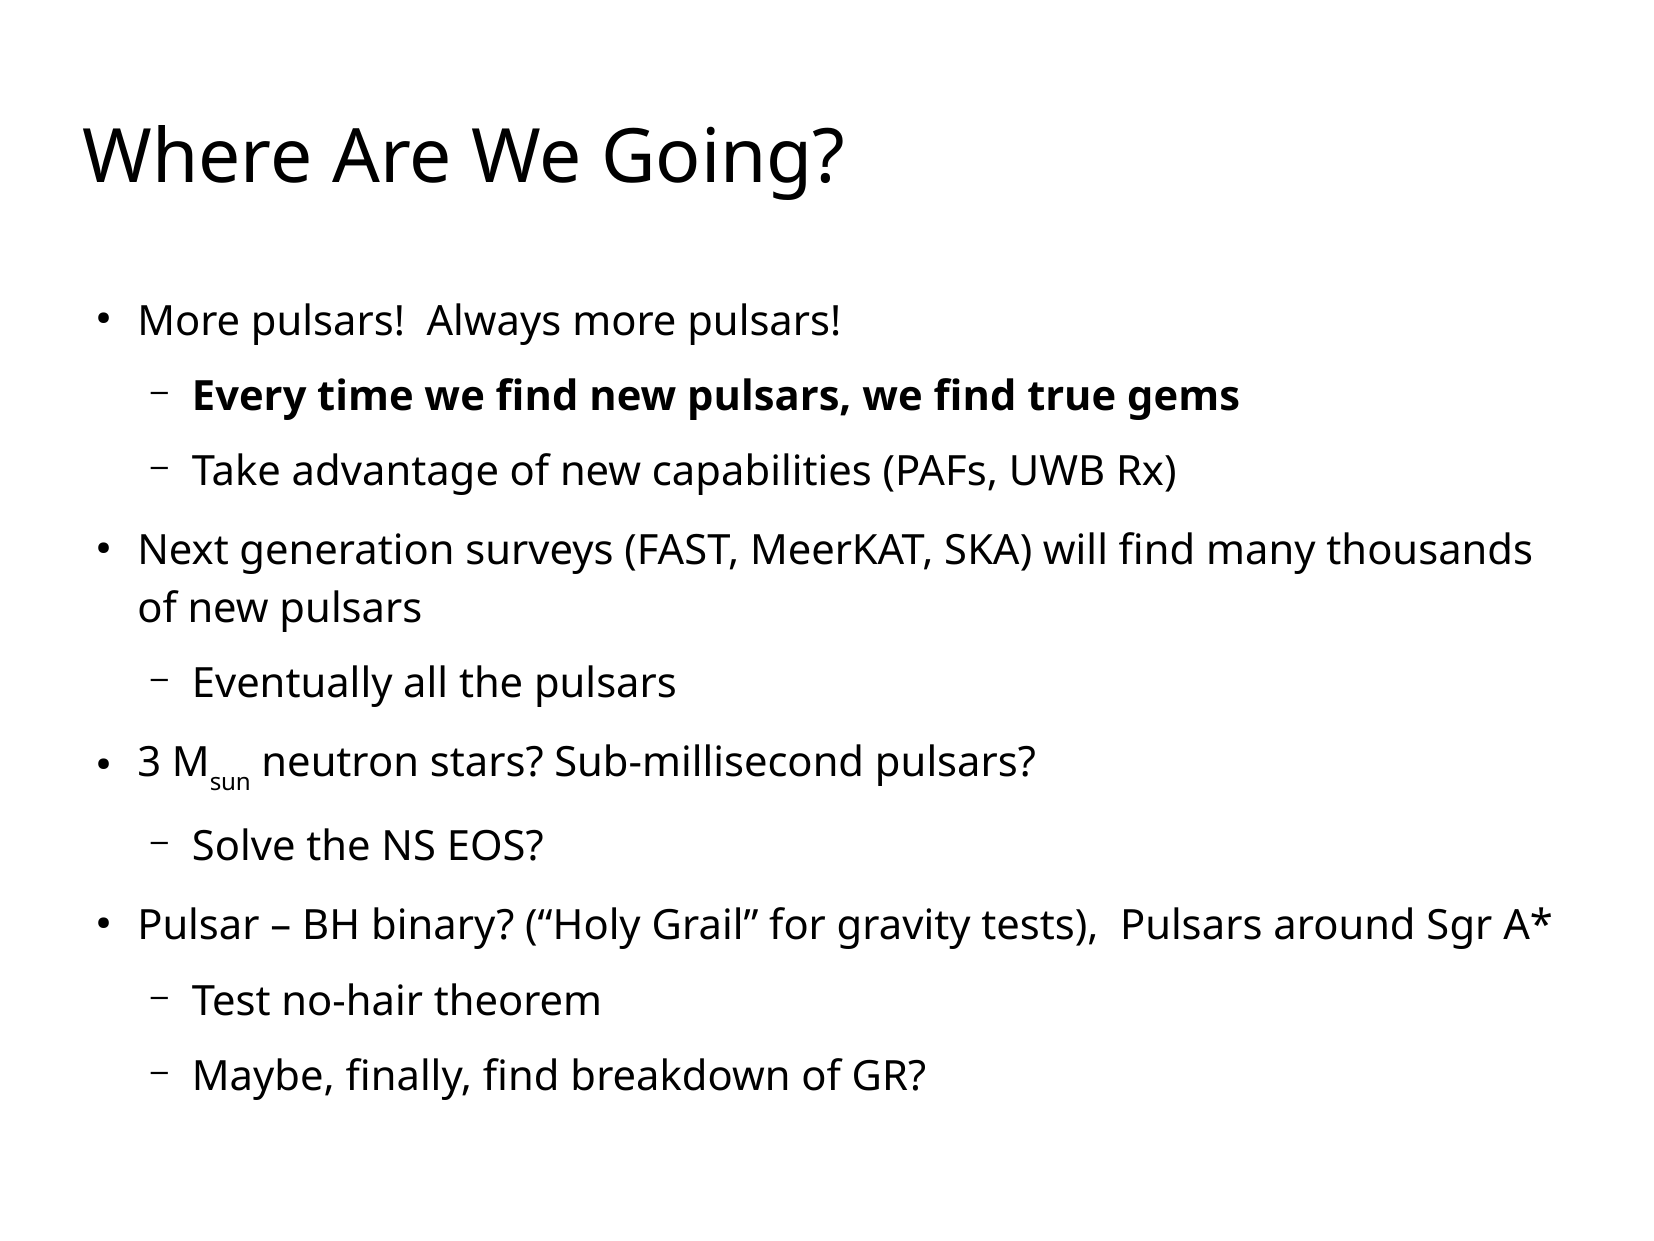

# Where Are We Going?
More pulsars! Always more pulsars!
Every time we find new pulsars, we find true gems
Take advantage of new capabilities (PAFs, UWB Rx)
Next generation surveys (FAST, MeerKAT, SKA) will find many thousands of new pulsars
Eventually all the pulsars
3 Msun neutron stars? Sub-millisecond pulsars?
Solve the NS EOS?
Pulsar – BH binary? (“Holy Grail” for gravity tests), Pulsars around Sgr A*
Test no-hair theorem
Maybe, finally, find breakdown of GR?